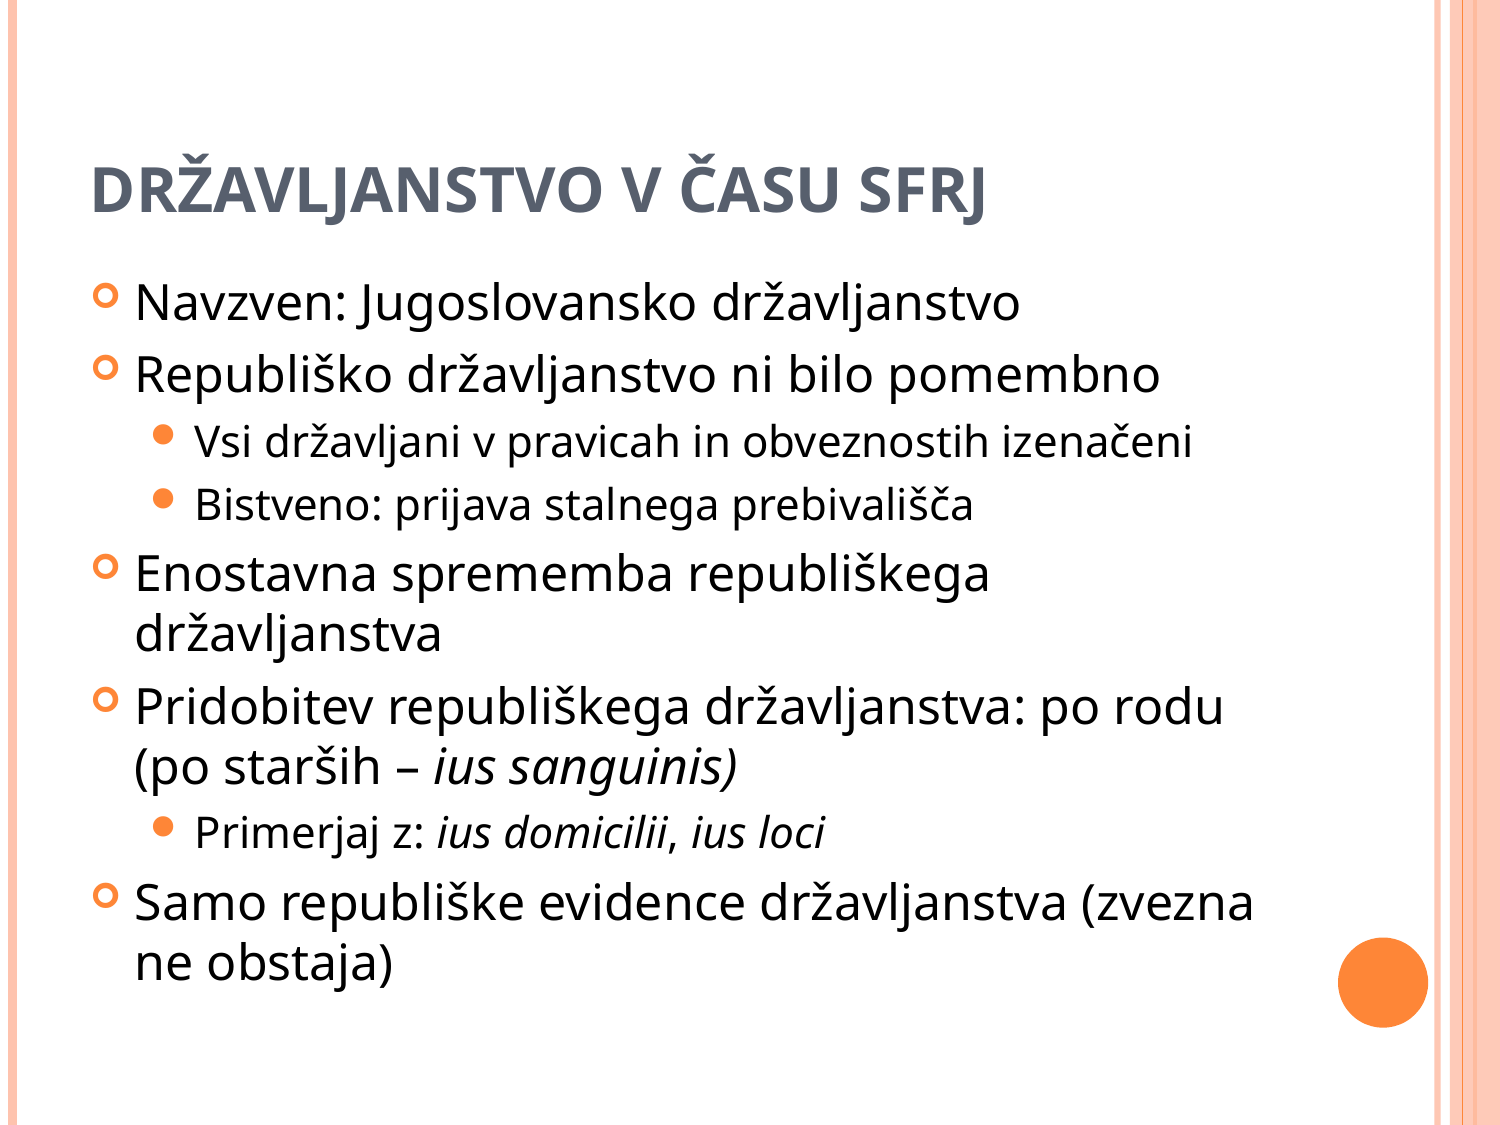

# DRŽAVLJANSTVO V ČASU SFRJ
Navzven: Jugoslovansko državljanstvo
Republiško državljanstvo ni bilo pomembno
Vsi državljani v pravicah in obveznostih izenačeni
Bistveno: prijava stalnega prebivališča
Enostavna sprememba republiškega državljanstva
Pridobitev republiškega državljanstva: po rodu (po starših – ius sanguinis)
Primerjaj z: ius domicilii, ius loci
Samo republiške evidence državljanstva (zvezna ne obstaja)